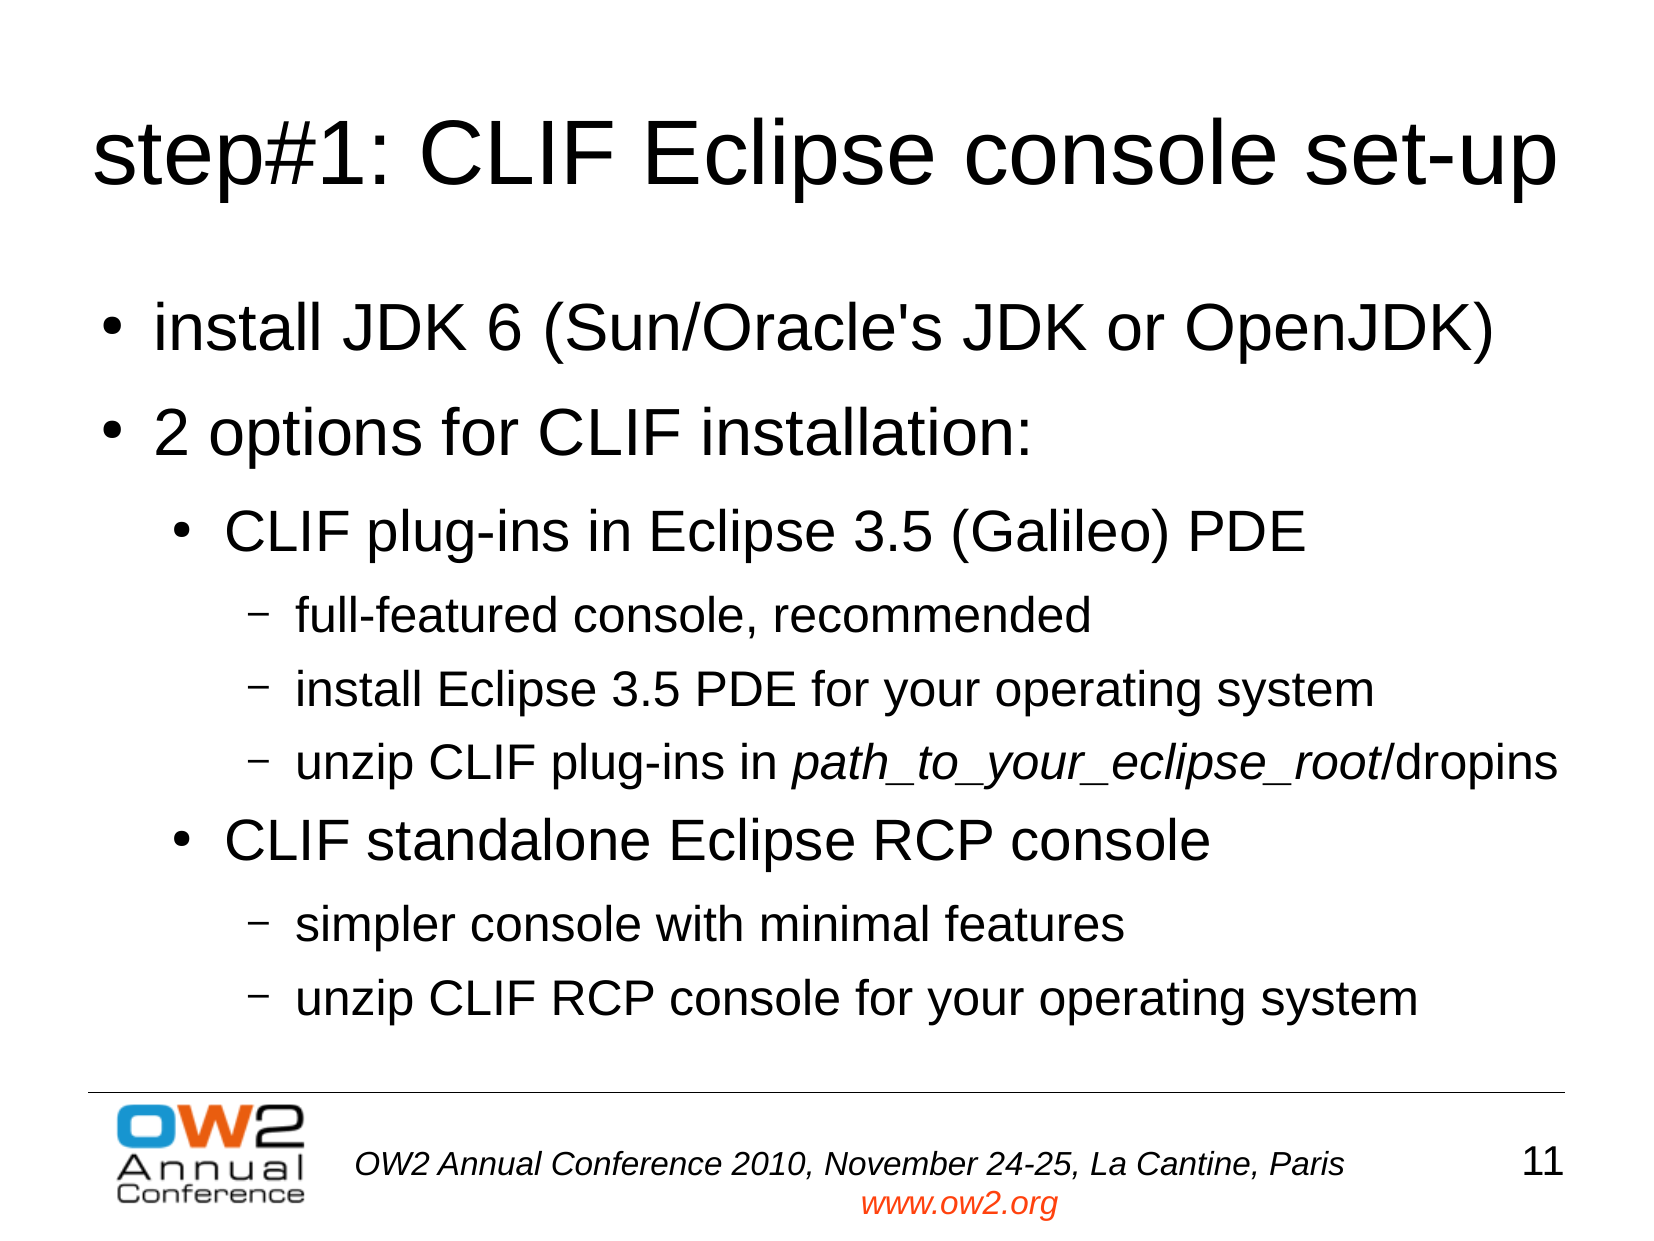

# step#1: CLIF Eclipse console set-up
install JDK 6 (Sun/Oracle's JDK or OpenJDK)
2 options for CLIF installation:
CLIF plug-ins in Eclipse 3.5 (Galileo) PDE
full-featured console, recommended
install Eclipse 3.5 PDE for your operating system
unzip CLIF plug-ins in path_to_your_eclipse_root/dropins
CLIF standalone Eclipse RCP console
simpler console with minimal features
unzip CLIF RCP console for your operating system